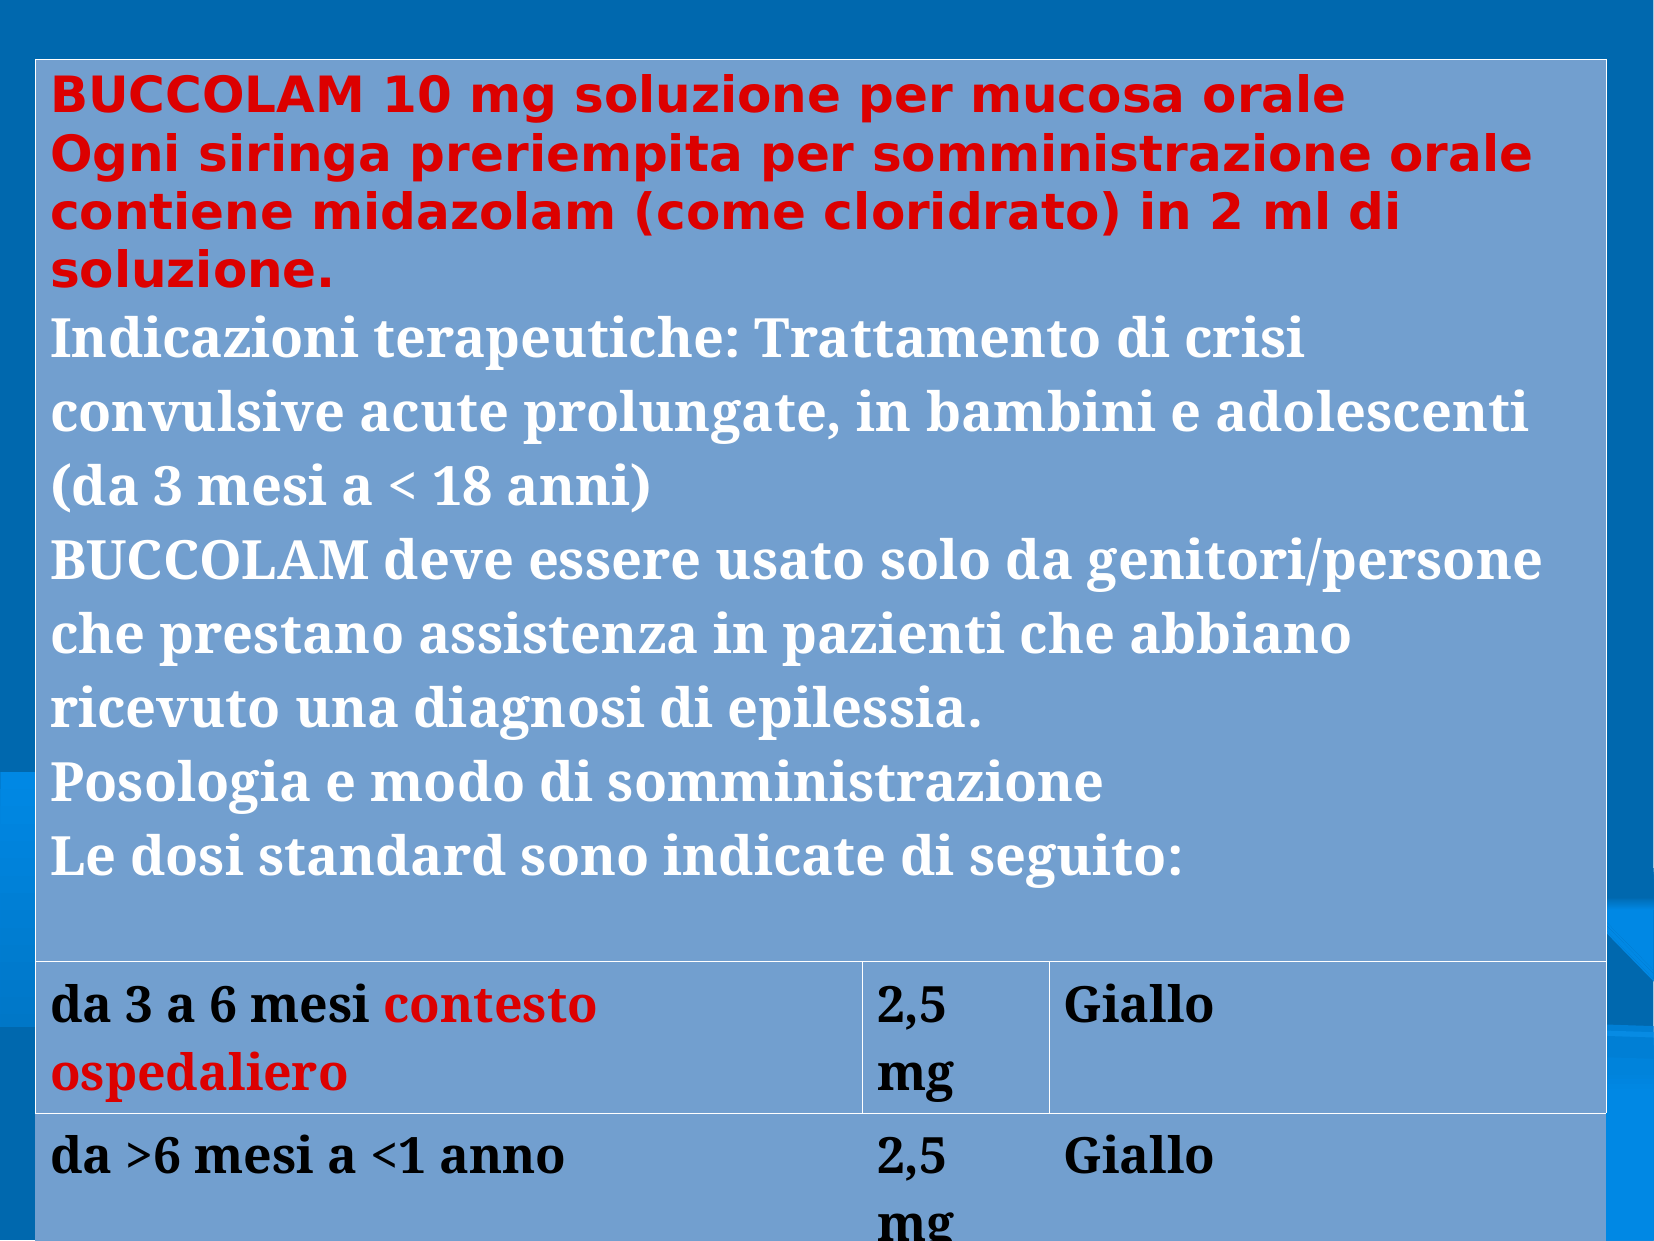

| BUCCOLAM 10 mg soluzione per mucosa orale Ogni siringa preriempita per somministrazione orale contiene midazolam (come cloridrato) in 2 ml di soluzione. Indicazioni terapeutiche: Trattamento di crisi convulsive acute prolungate, in bambini e adolescenti (da 3 mesi a < 18 anni) BUCCOLAM deve essere usato solo da genitori/persone che prestano assistenza in pazienti che abbiano ricevuto una diagnosi di epilessia. Posologia e modo di somministrazione Le dosi standard sono indicate di seguito: | | |
| --- | --- | --- |
| da 3 a 6 mesi contesto ospedaliero | 2,5 mg | Giallo |
| da >6 mesi a <1 anno | 2,5 mg | Giallo |
| da 1 anno a <5 anni | 5 mg | Blu |
| da 5 anni a <10 anni | 7,5 mg | Viola |
| da 10 anni a <18 anni | 10 mg | Arancione |